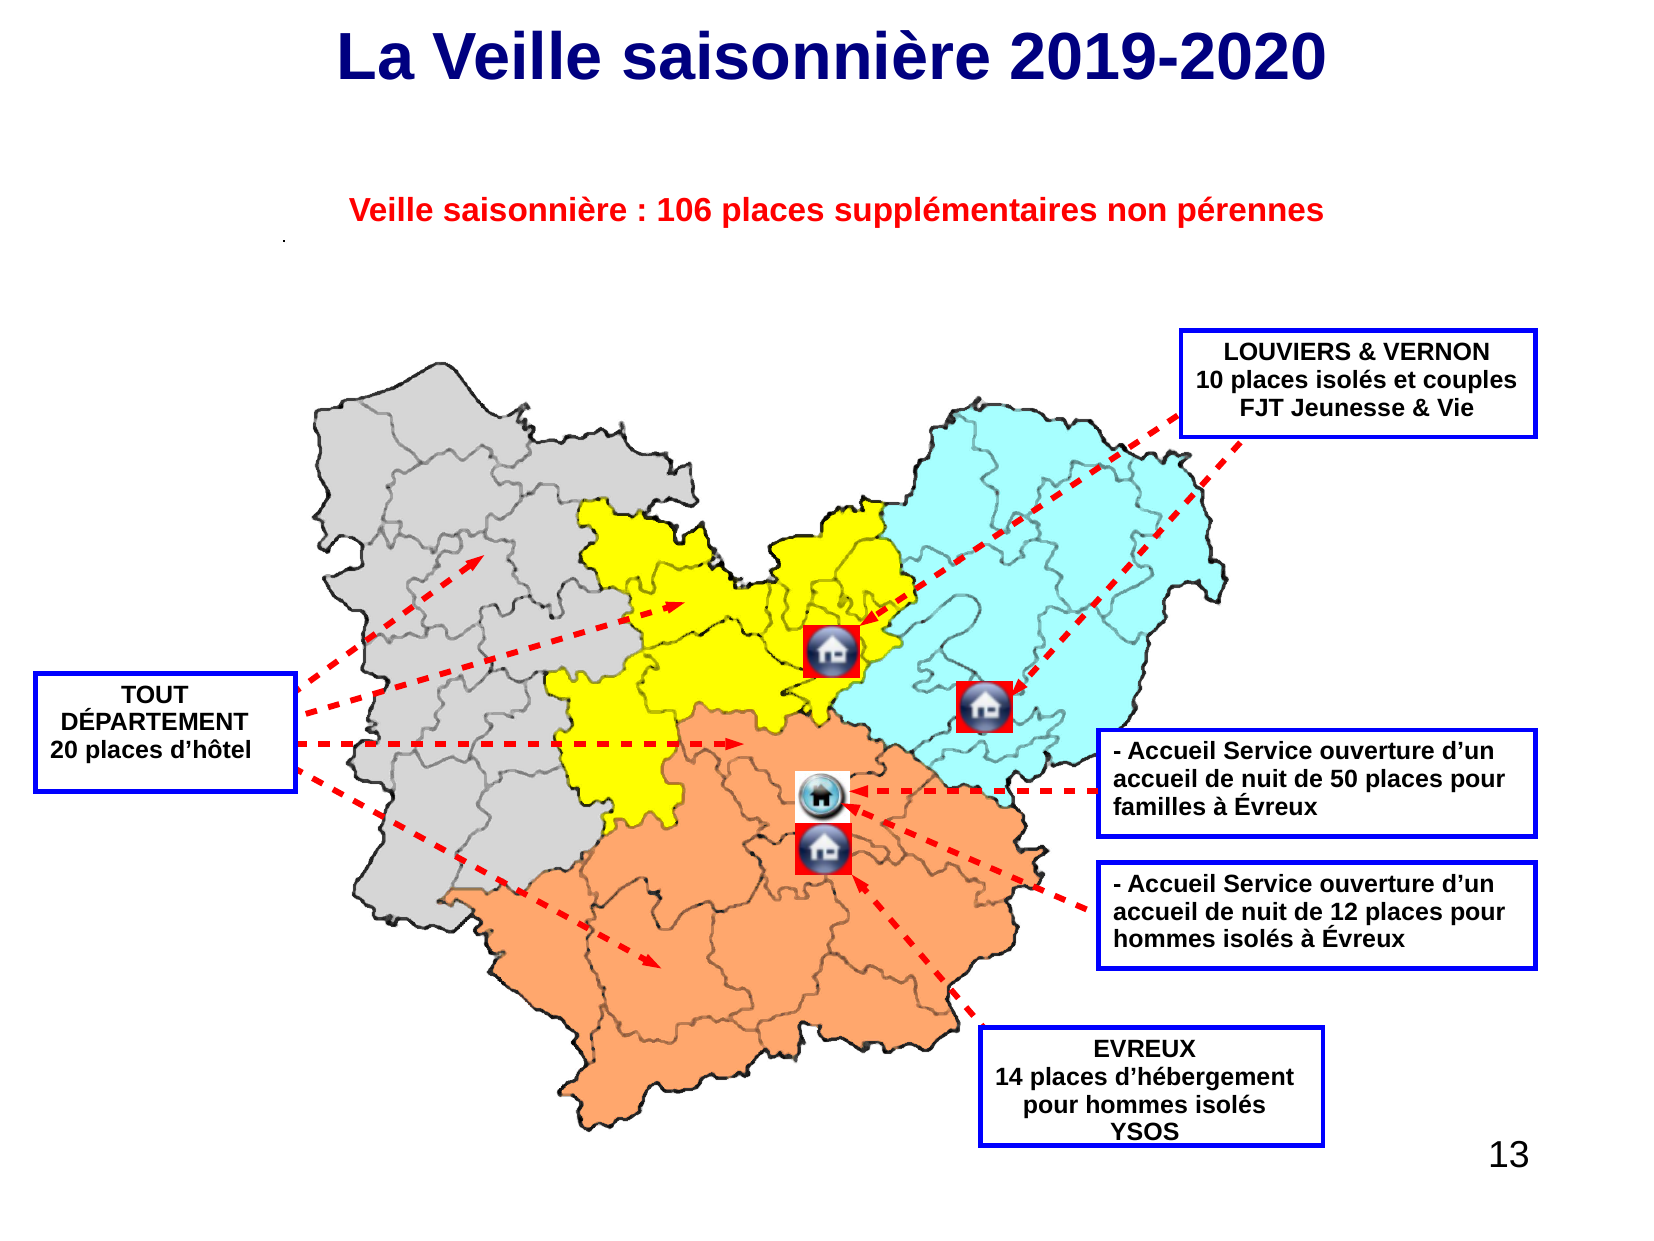

La Veille saisonnière 2019-2020
 Veille saisonnière : 106 places supplémentaires non pérennes
LOUVIERS & VERNON
10 places isolés et couples
FJT Jeunesse & Vie
TOUT DÉPARTEMENT
20 places d’hôtel
- Accueil Service ouverture d’un accueil de nuit de 50 places pour familles à Évreux
- Accueil Service ouverture d’un accueil de nuit de 12 places pour hommes isolés à Évreux
EVREUX
14 places d’hébergement pour hommes isolés
YSOS